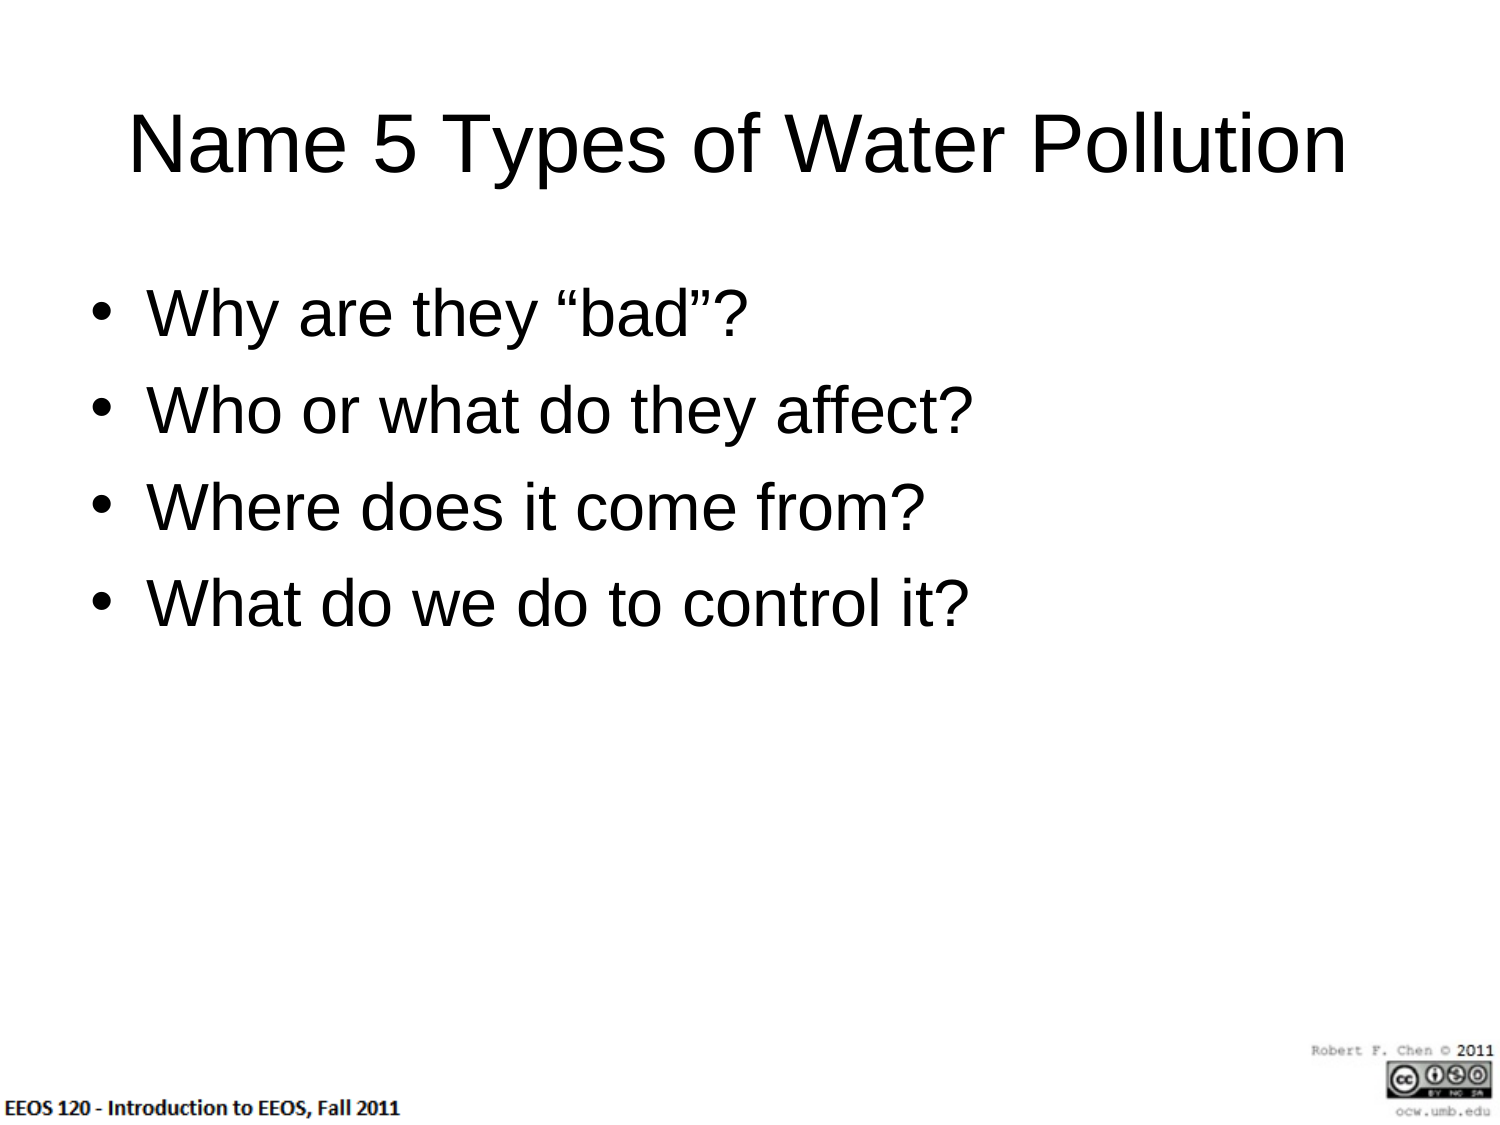

# Name 5 Types of Water Pollution
Why are they “bad”?
Who or what do they affect?
Where does it come from?
What do we do to control it?